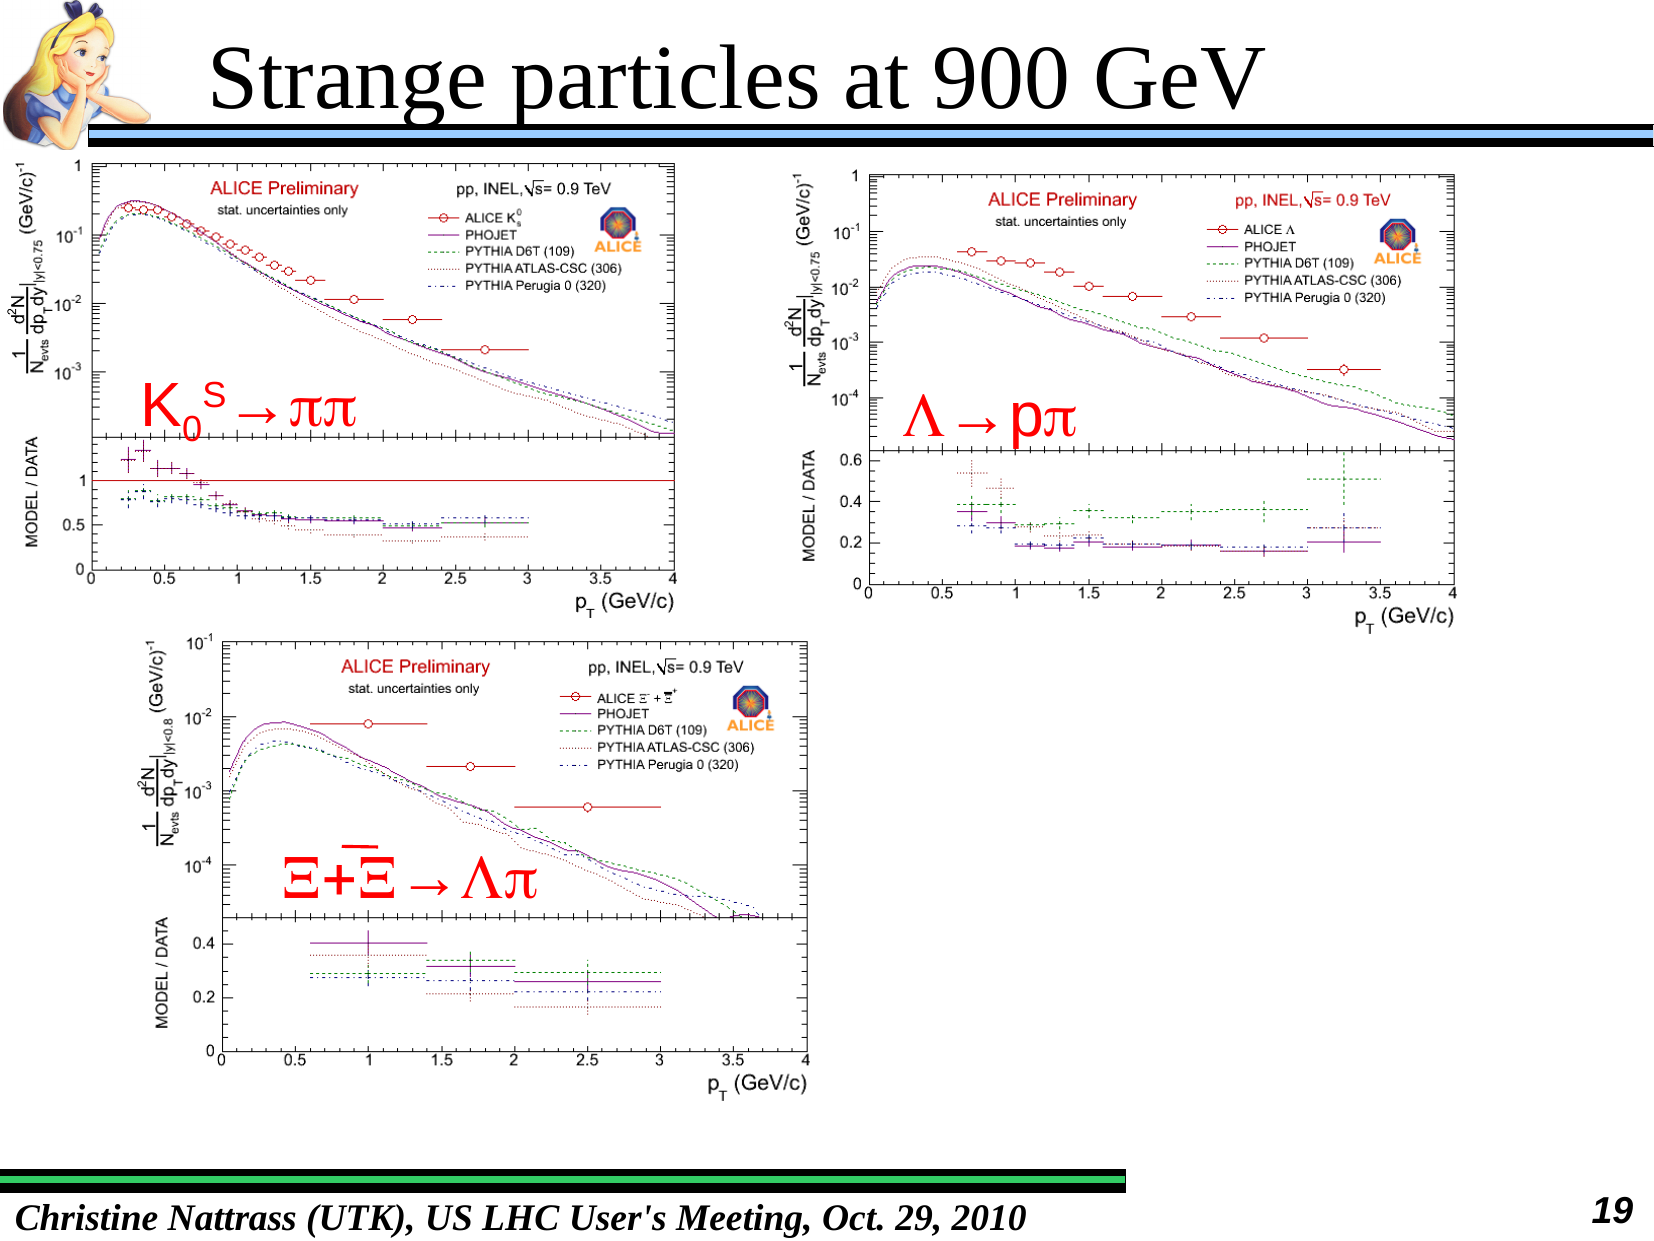

# Strange particles at 900 GeV
 K0S→
→p
→
19